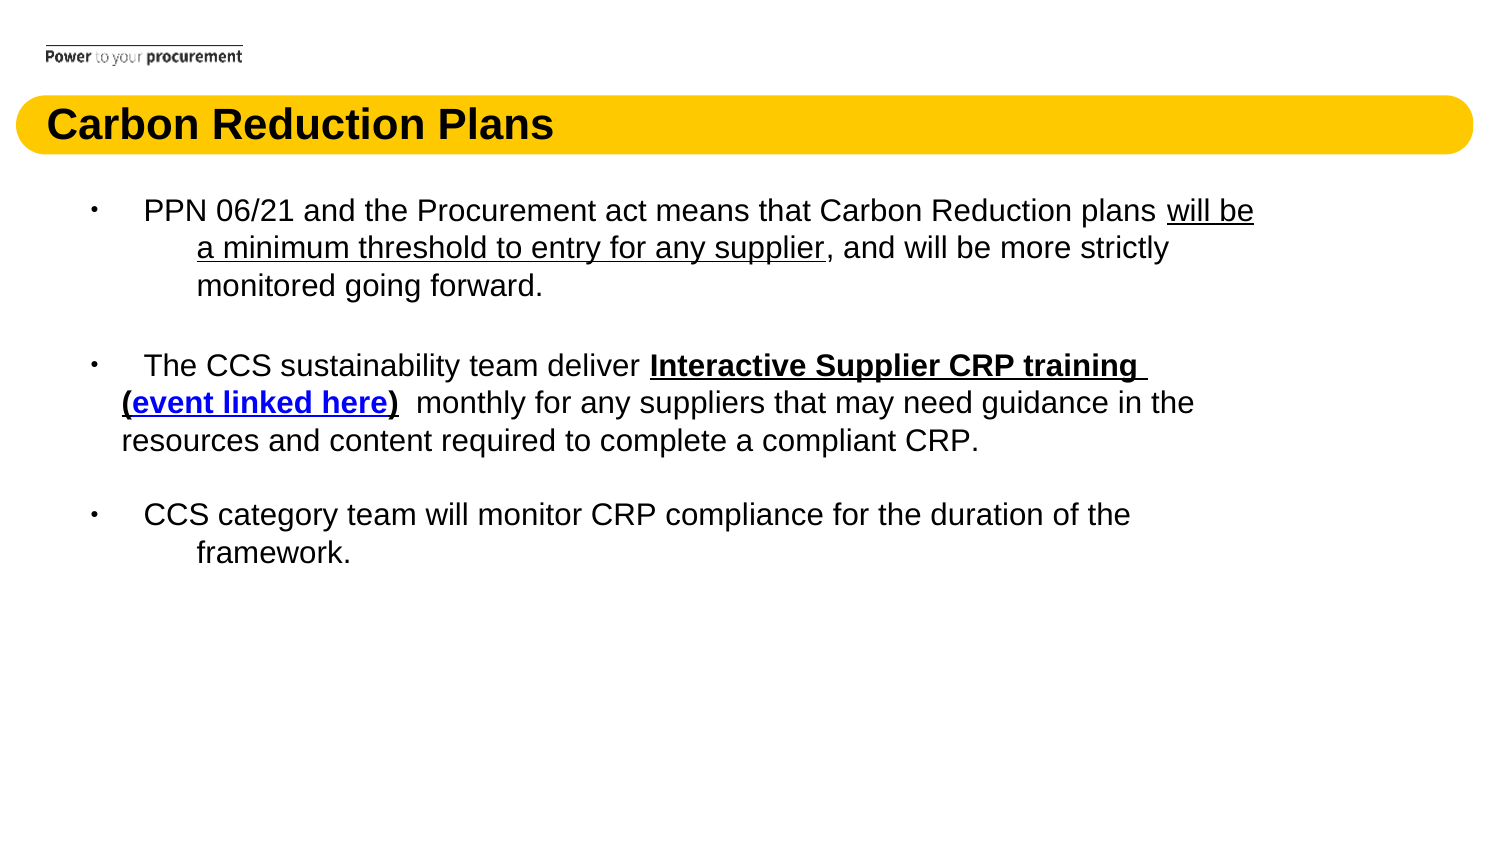

Carbon Reduction Plans
# PPN 06/21 and the Procurement act means that Carbon Reduction plans will be a minimum threshold to entry for any supplier, and will be more strictly monitored going forward.
The CCS sustainability team deliver Interactive Supplier CRP training
(event linked here) monthly for any suppliers that may need guidance in the resources and content required to complete a compliant CRP.
CCS category team will monitor CRP compliance for the duration of the framework.